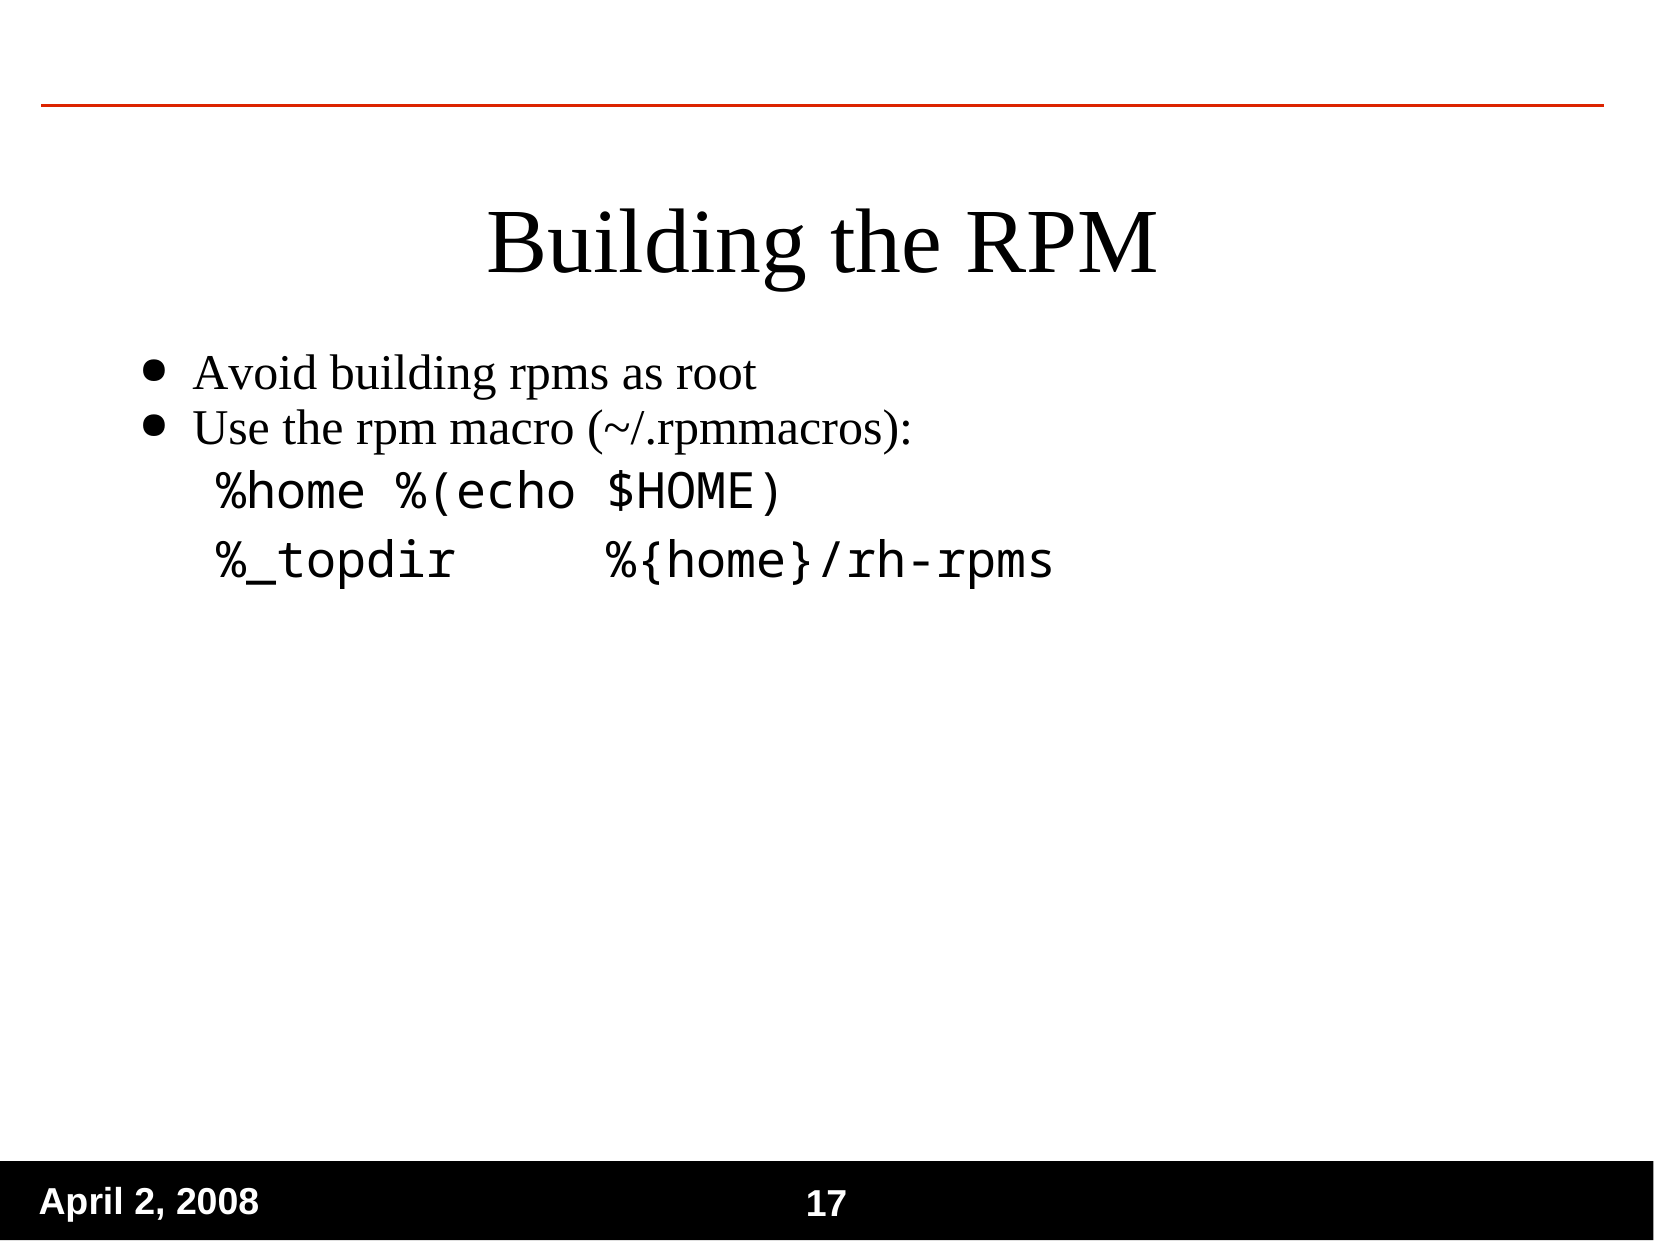

# Building the RPM
Avoid building rpms as root
Use the rpm macro (~/.rpmmacros):
%home %(echo $HOME)
%_topdir %{home}/rh-rpms